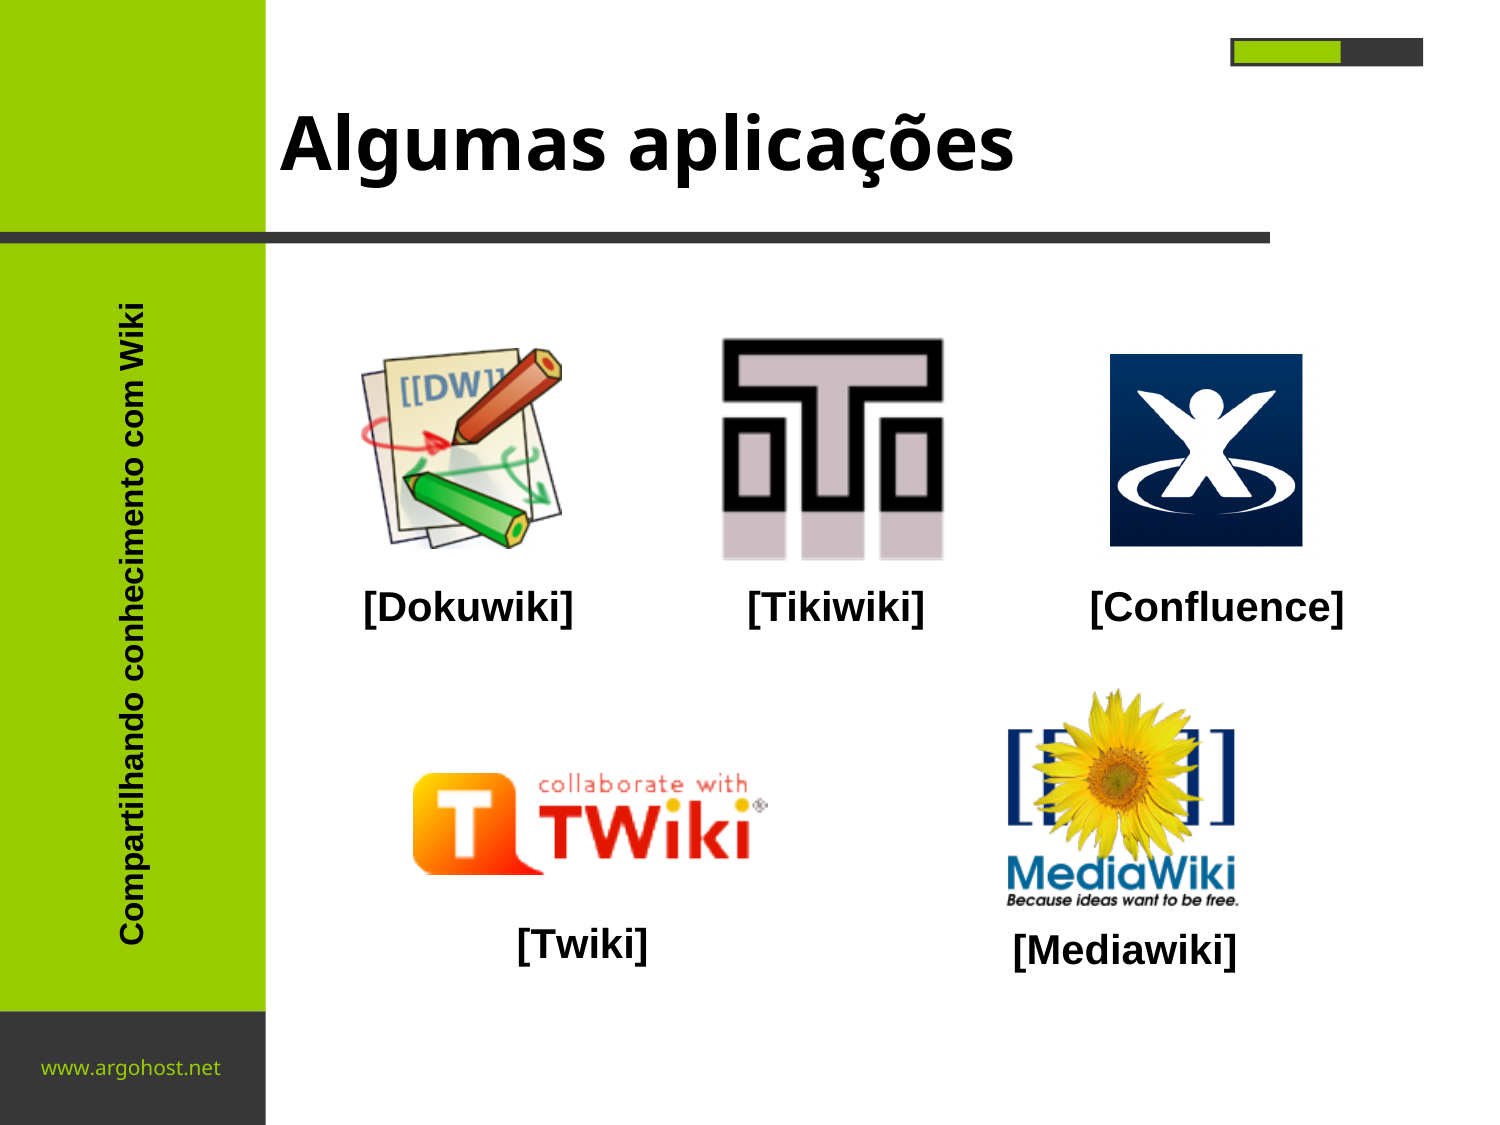

Algumas aplicações
[Dokuwiki]
[Tikiwiki]
[Confluence]
Compartilhando conhecimento com Wiki
[Twiki]
[Mediawiki]
www.argohost.net